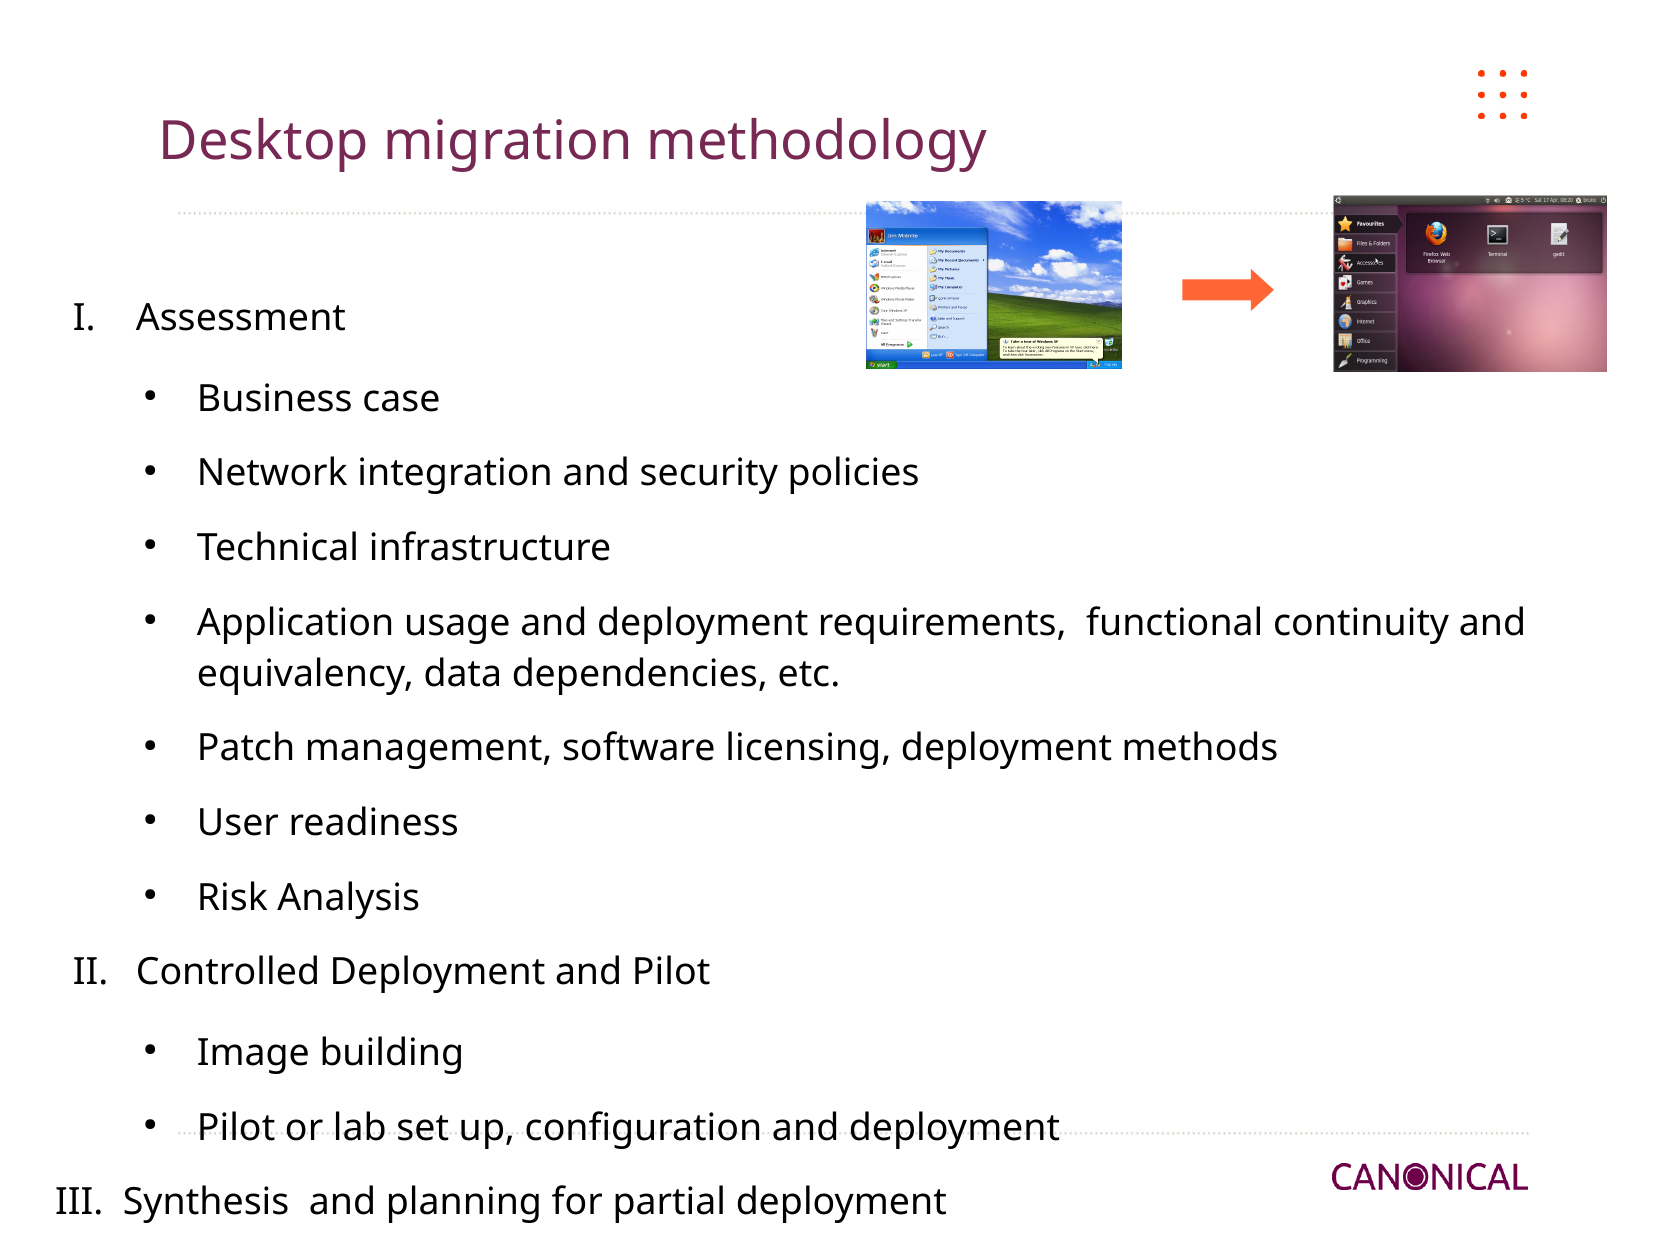

Desktop migration methodology
# Assessment
Business case
Network integration and security policies
Technical infrastructure
Application usage and deployment requirements, functional continuity and equivalency, data dependencies, etc.
Patch management, software licensing, deployment methods
User readiness
Risk Analysis
 Controlled Deployment and Pilot
Image building
Pilot or lab set up, configuration and deployment
III. Synthesis and planning for partial deployment